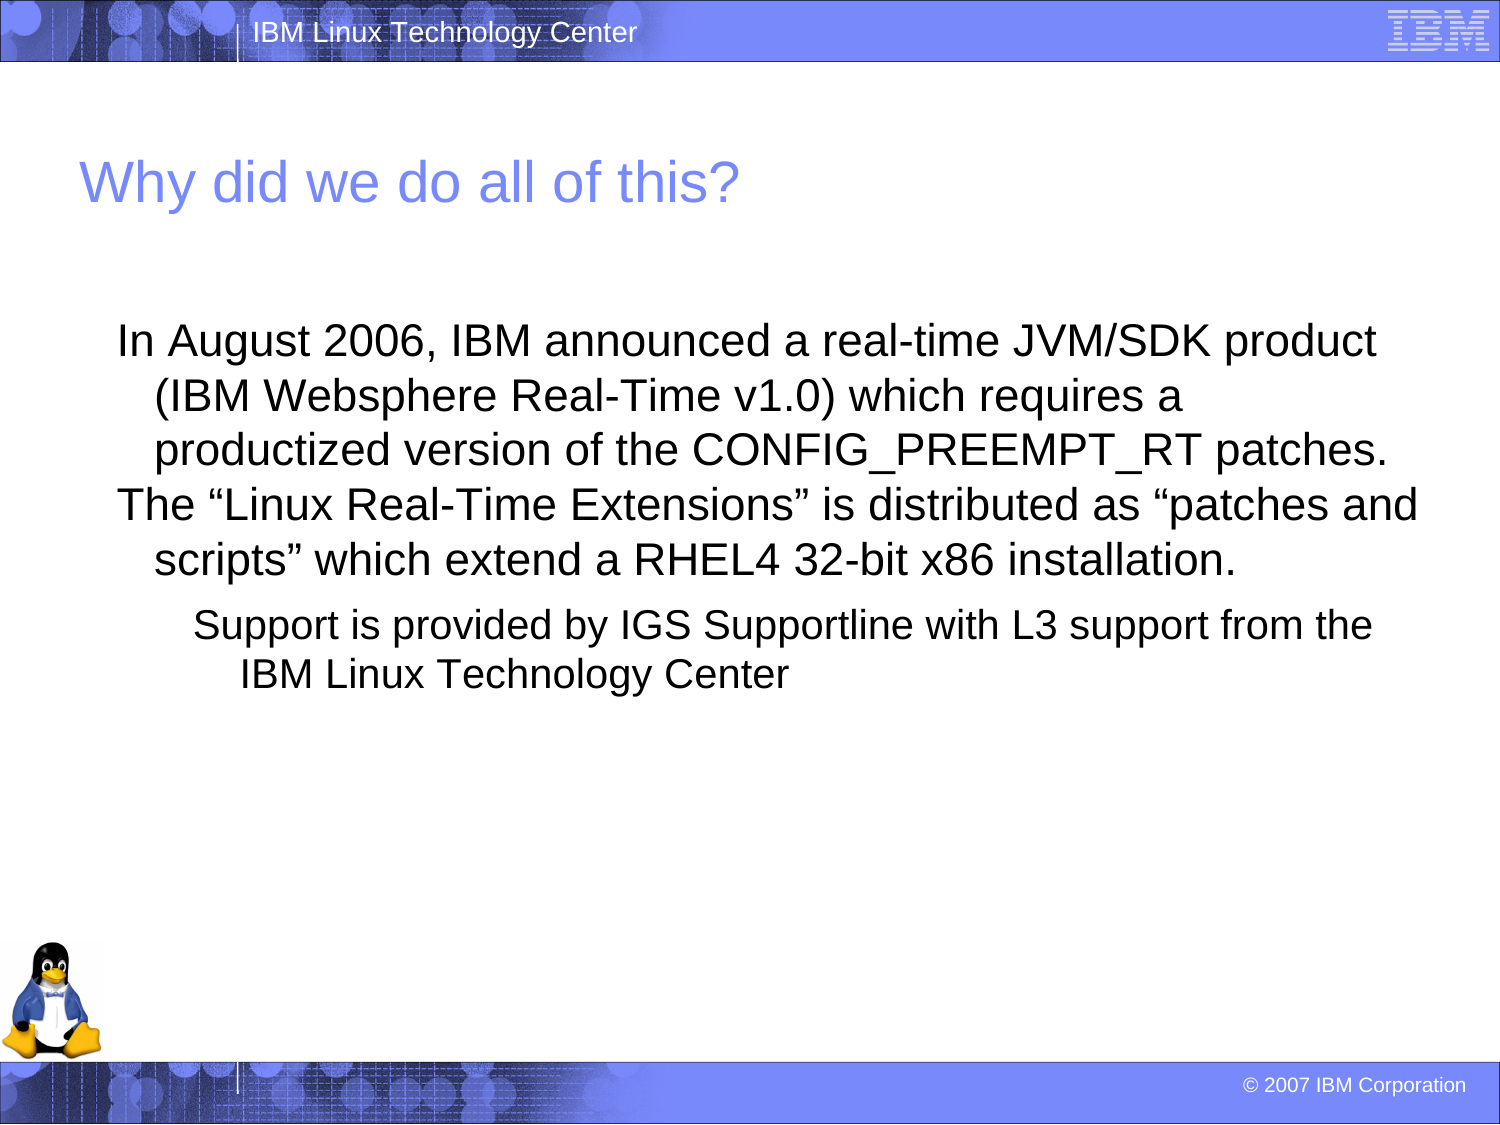

# Why did we do all of this?
In August 2006, IBM announced a real-time JVM/SDK product (IBM Websphere Real-Time v1.0) which requires a productized version of the CONFIG_PREEMPT_RT patches.
The “Linux Real-Time Extensions” is distributed as “patches and scripts” which extend a RHEL4 32-bit x86 installation.
Support is provided by IGS Supportline with L3 support from the IBM Linux Technology Center